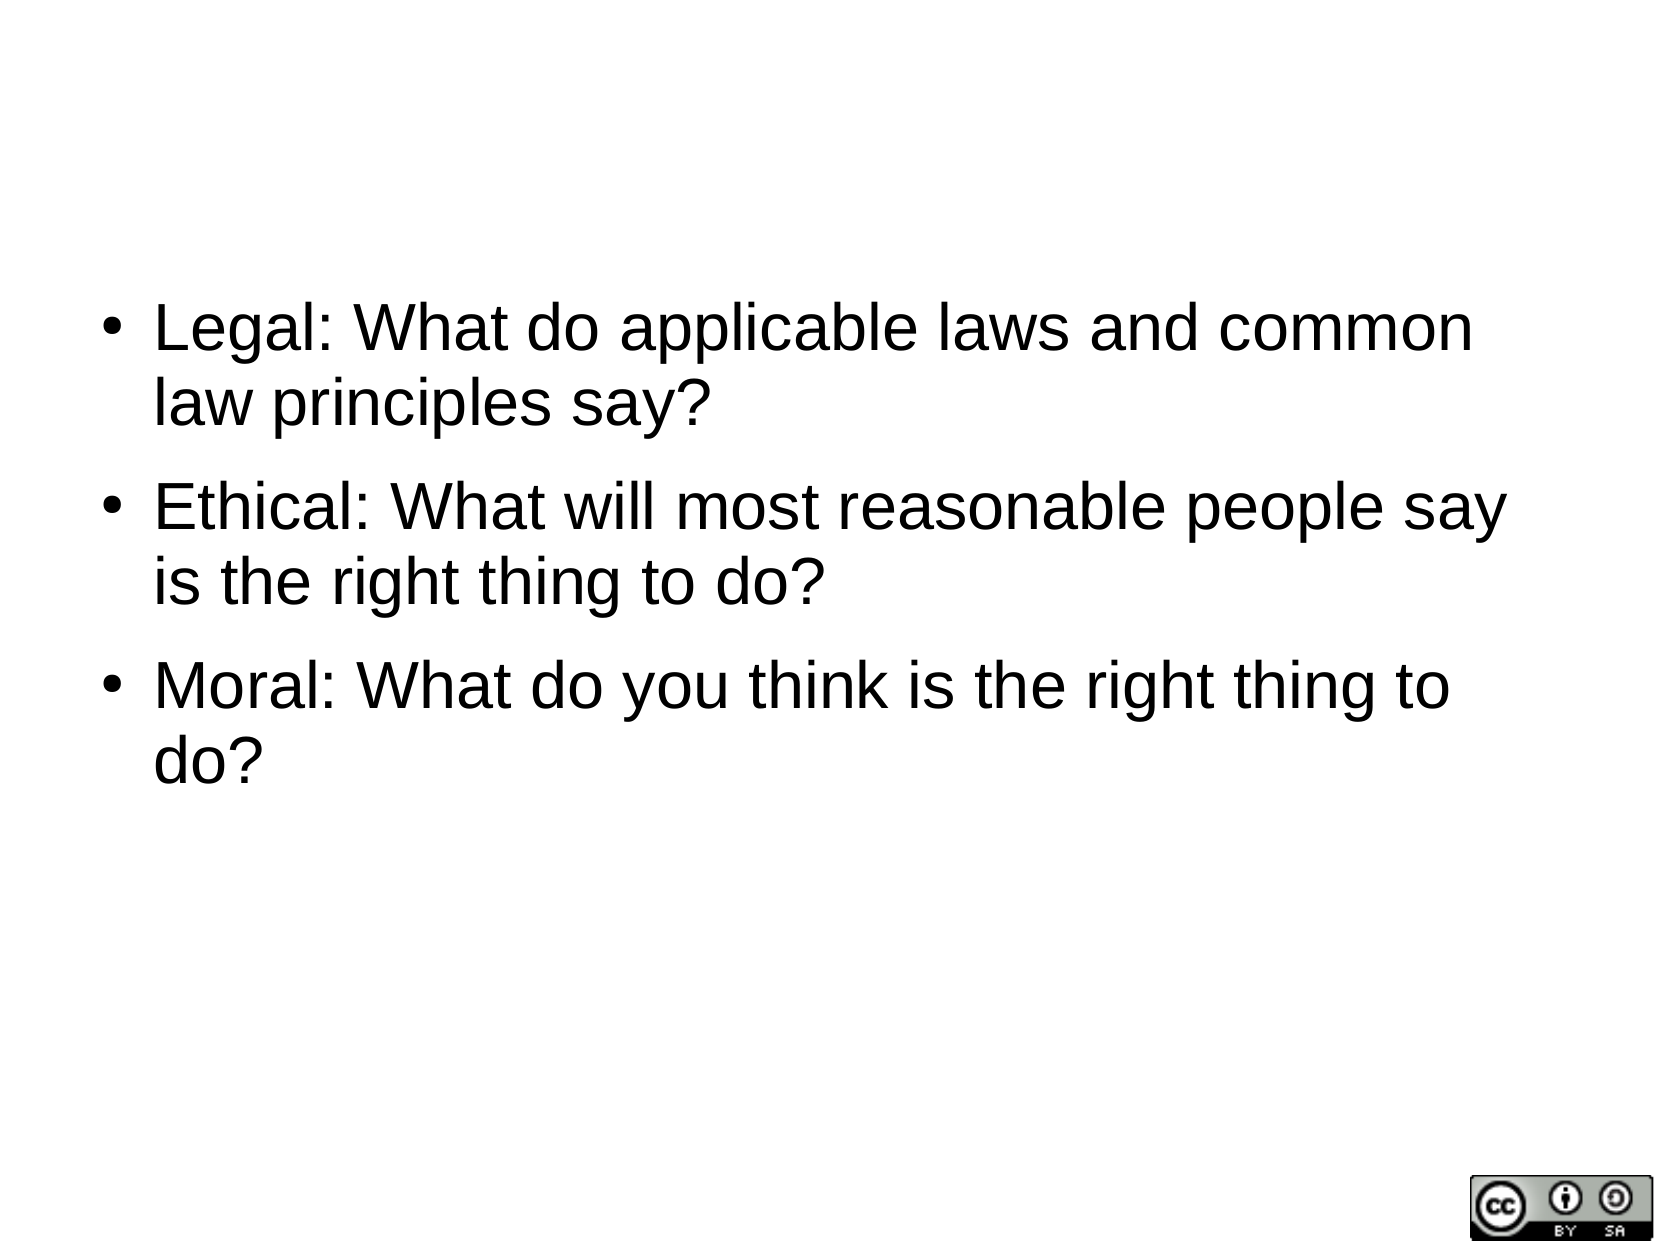

#
Legal: What do applicable laws and common law principles say?
Ethical: What will most reasonable people say is the right thing to do?
Moral: What do you think is the right thing to do?